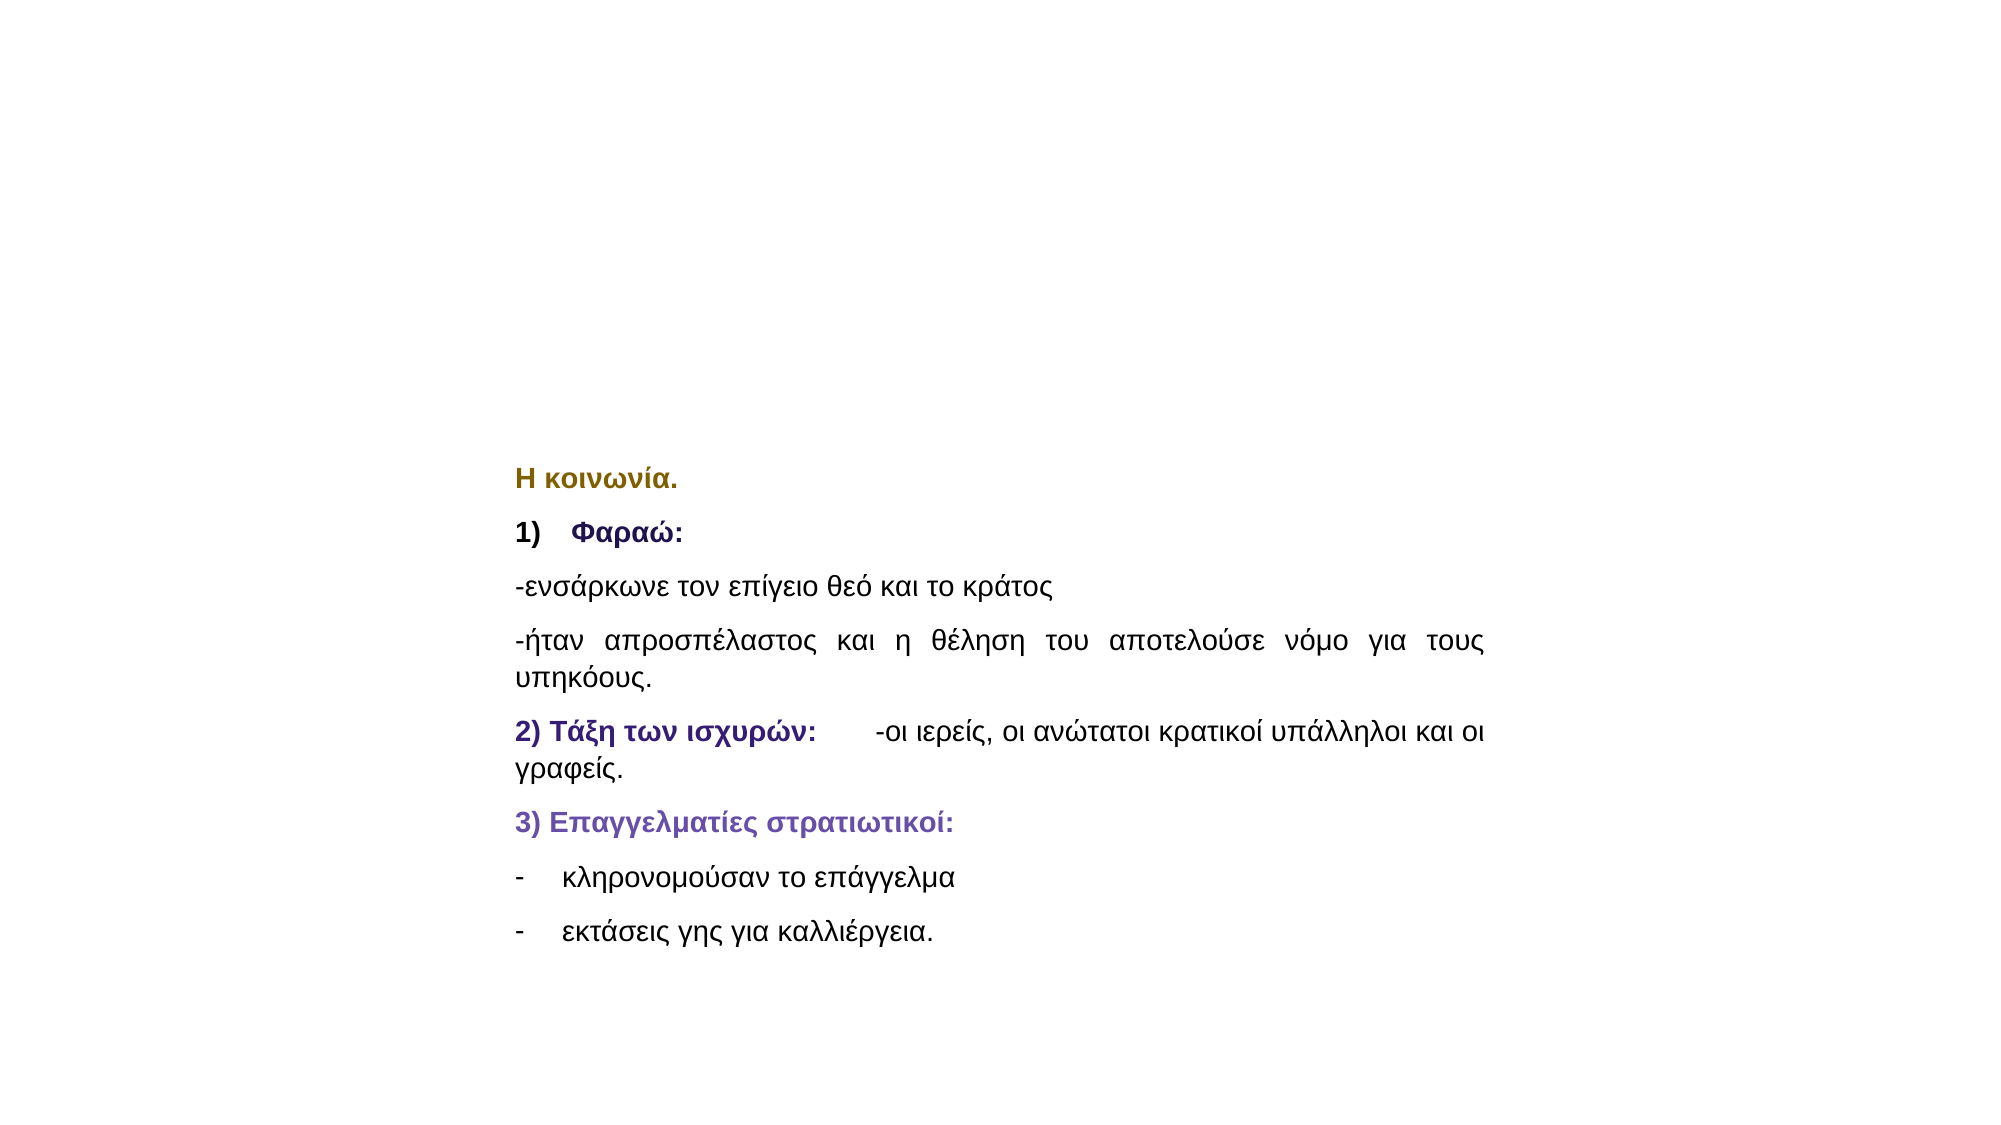

Η κοινωνία.
Φαραώ:
-ενσάρκωνε τον επίγειο θεό και το κράτος
-ήταν απροσπέλαστος και η θέληση του αποτελούσε νόμο για τους υπηκόους.
2) Τάξη των ισχυρών:       -οι ιερείς, οι ανώτατοι κρατικοί υπάλληλοι και οι γραφείς.
3) Επαγγελματίες στρατιωτικοί:
κληρονομούσαν το επάγγελμα
εκτάσεις γης για καλλιέργεια.